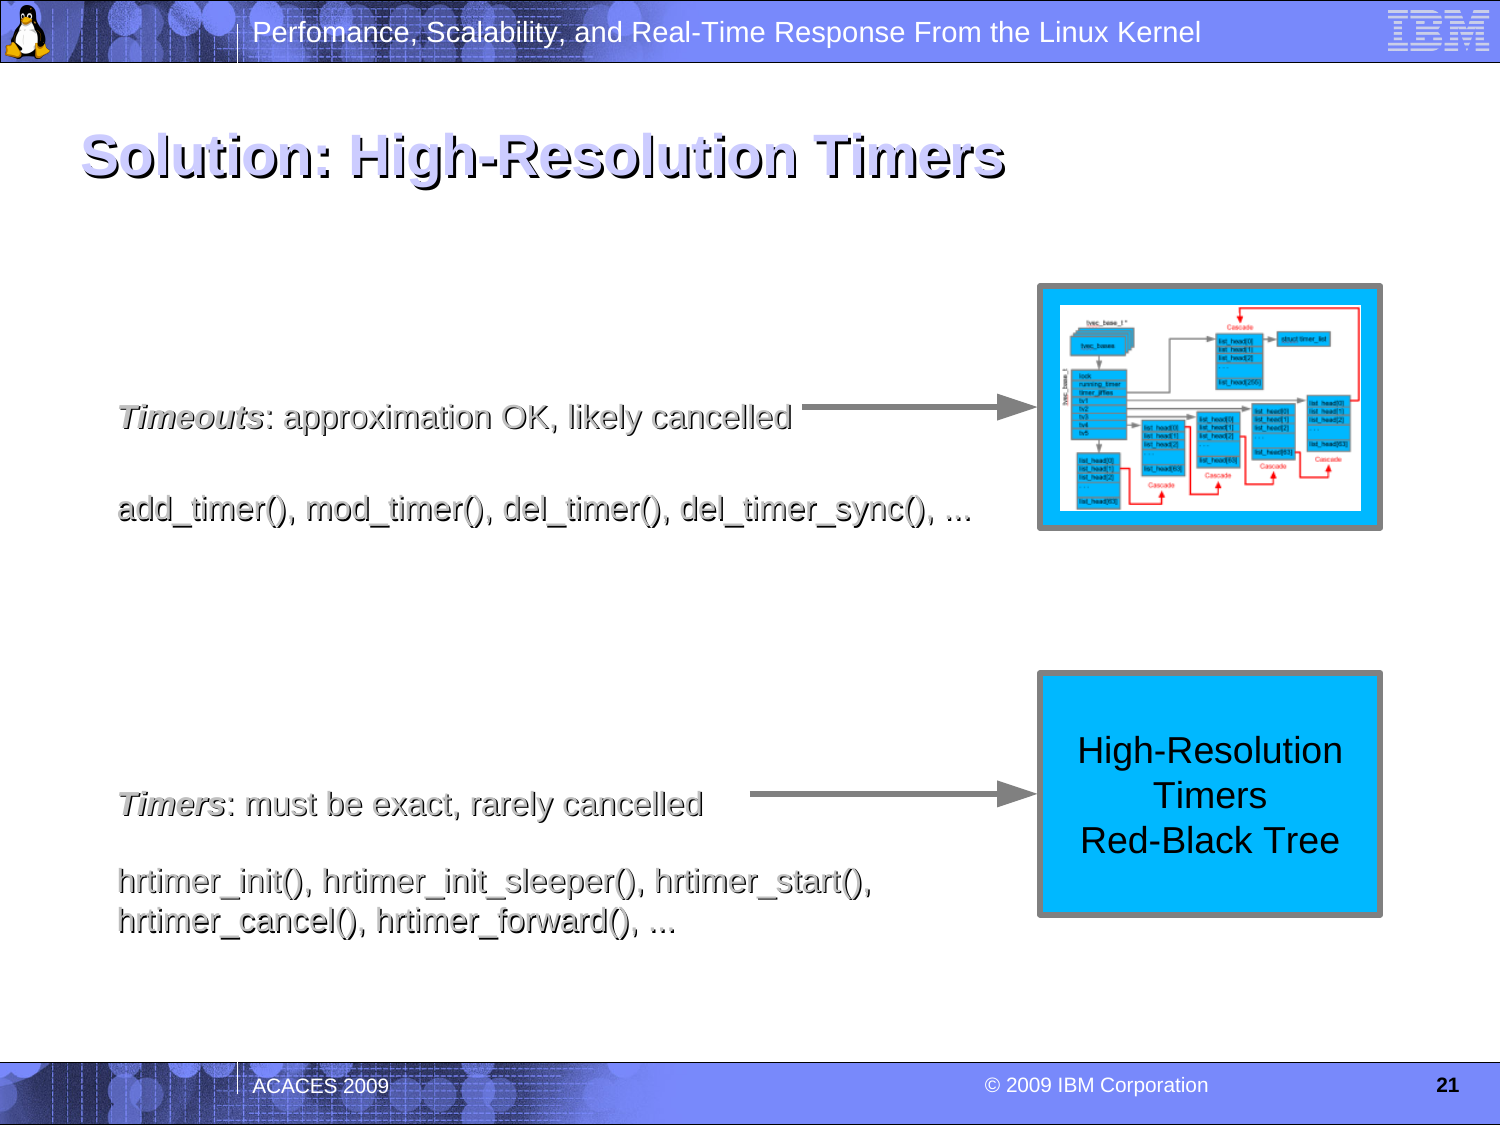

# Solution: High-Resolution Timers
Timeouts: approximation OK, likely cancelled
add_timer(), mod_timer(), del_timer(), del_timer_sync(), ...
High-Resolution
Timers
Red-Black Tree
Timers: must be exact, rarely cancelled
hrtimer_init(), hrtimer_init_sleeper(), hrtimer_start(),
hrtimer_cancel(), hrtimer_forward(), ...
21